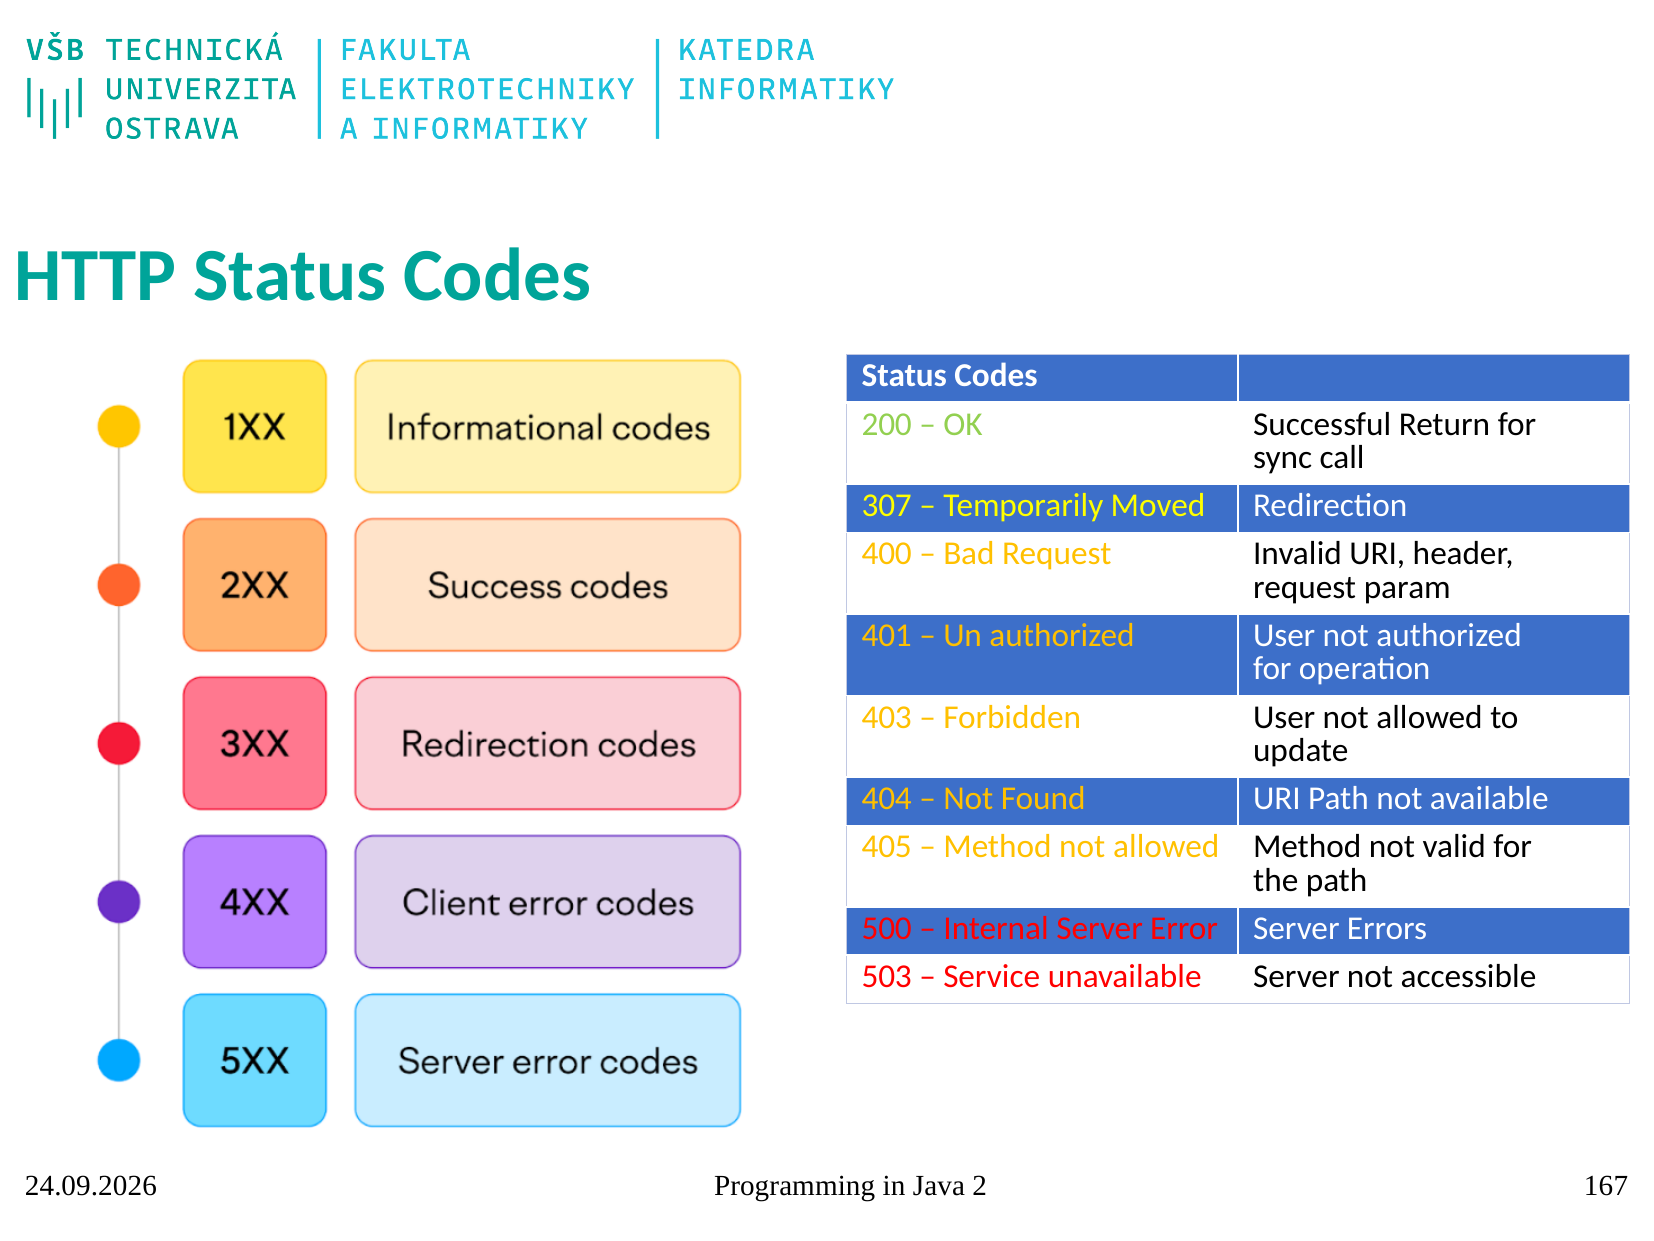

# HTTP Status Codes
| Status Codes | |
| --- | --- |
| 200 – OK | Successful Return for sync call |
| 307 – Temporarily Moved | Redirection |
| 400 – Bad Request | Invalid URI, header, request param |
| 401 – Un authorized | User not authorized for operation |
| 403 – Forbidden | User not allowed to update |
| 404 – Not Found | URI Path not available |
| 405 – Method not allowed | Method not valid for the path |
| 500 – Internal Server Error | Server Errors |
| 503 – Service unavailable | Server not accessible |
Programming in Java 2
167